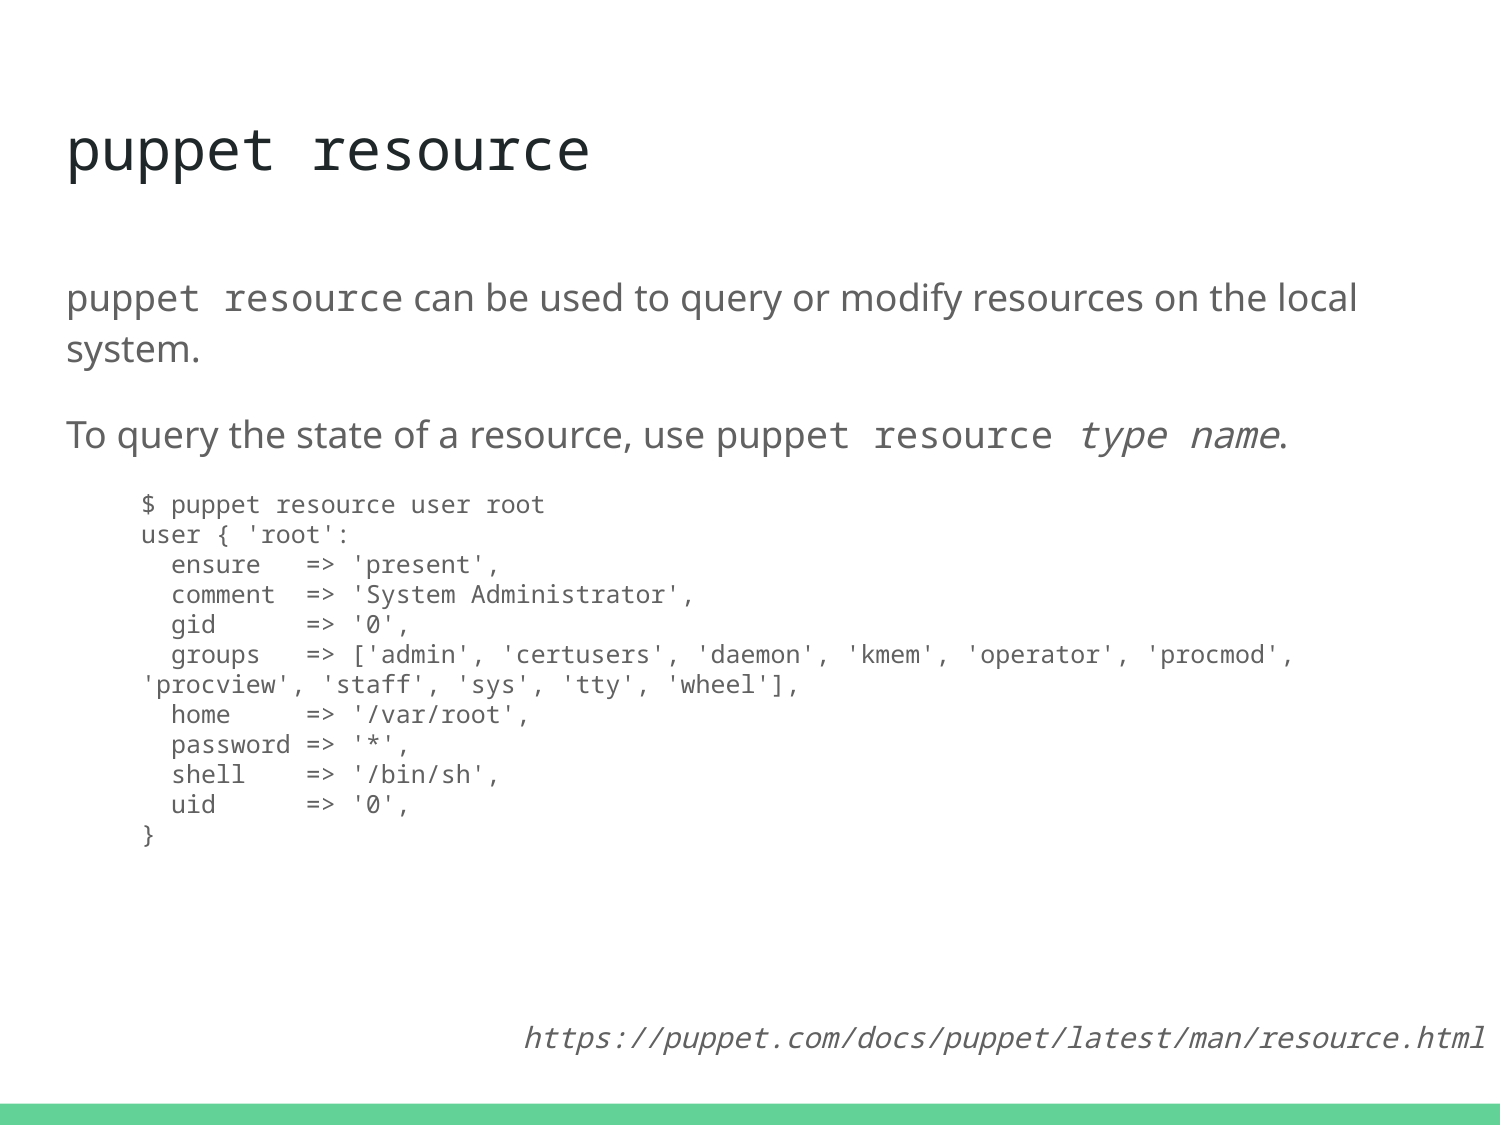

# puppet resource
puppet resource can be used to query or modify resources on the local system.
To query the state of a resource, use puppet resource type name.
$ puppet resource user root
user { 'root':
 ensure => 'present',
 comment => 'System Administrator',
 gid => '0',
 groups => ['admin', 'certusers', 'daemon', 'kmem', 'operator', 'procmod', 'procview', 'staff', 'sys', 'tty', 'wheel'],
 home => '/var/root',
 password => '*',
 shell => '/bin/sh',
 uid => '0',
}
https://puppet.com/docs/puppet/latest/man/resource.html